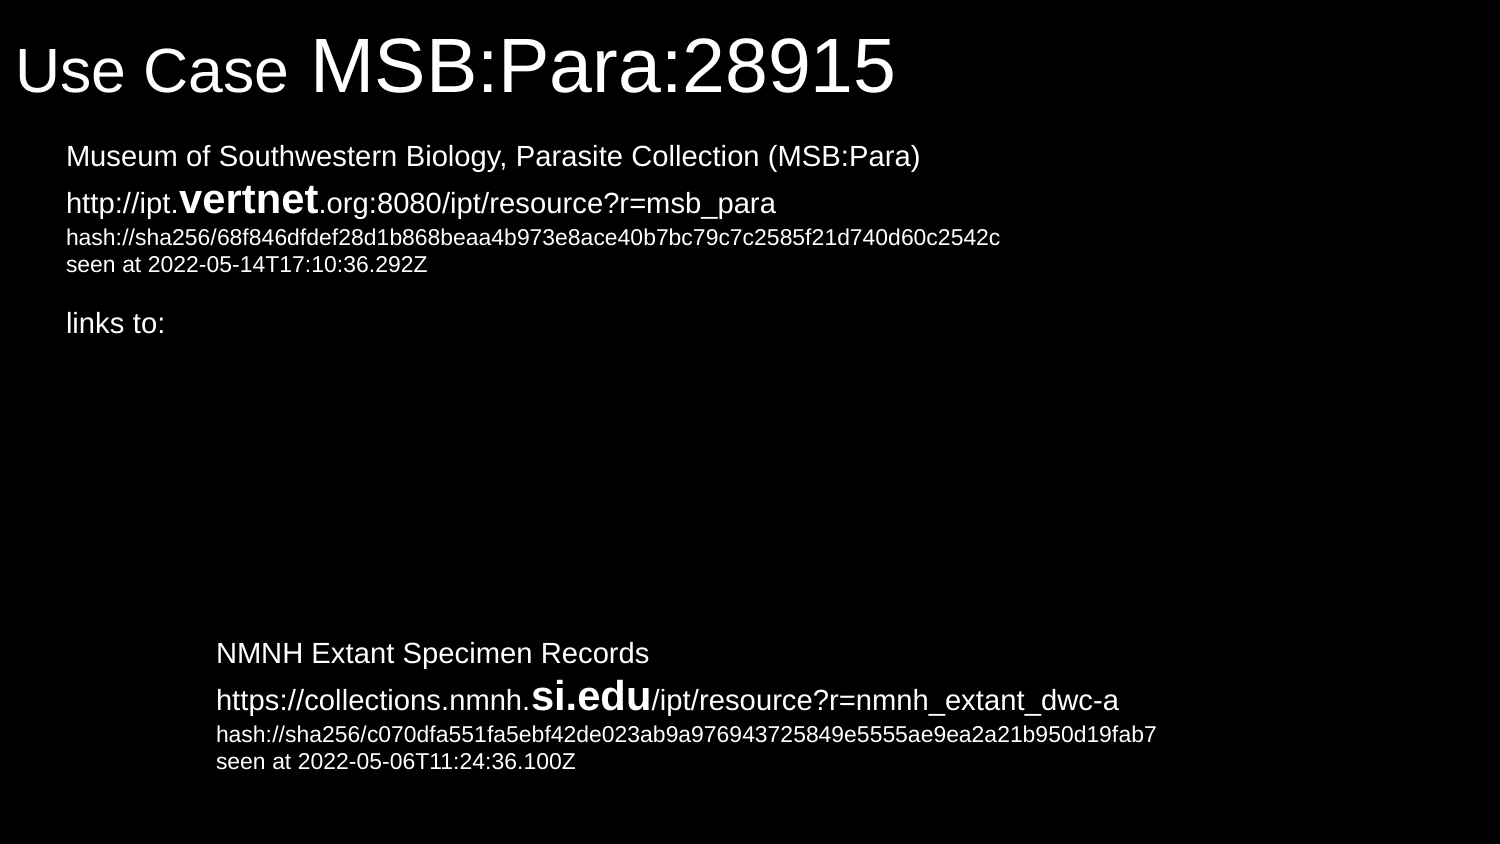

Use Case MSB:Para:28915
# Museum of Southwestern Biology, Parasite Collection (MSB:Para) http://ipt.vertnet.org:8080/ipt/resource?r=msb_para hash://sha256/68f846dfdef28d1b868beaa4b973e8ace40b7bc79c7c2585f21d740d60c2542c seen at 2022-05-14T17:10:36.292Z links to: MSB Host Collction http://ipt.vertnet.org:8080/ipt/resource?r=msb_host hash://sha256/4217adfb4f79af7908f52ecfd17ee23b1a41d53a33af4e11a095f00e3598d393 Museum of Comparative Zoology http://digir.mcz.harvard.edu/ipt/resource?r=mczbase hash://sha256/95b55c43633eb9c5d04550add6efeef7650f82db01de59dbc04dc8ffa9bea42c NMNH Extant Specimen Records https://collections.nmnh.si.edu/ipt/resource?r=nmnh_extant_dwc-a hash://sha256/c070dfa551fa5ebf42de023ab9a976943725849e5555ae9ea2a21b950d19fab7 seen at 2022-05-06T11:24:36.100Z and many more ...